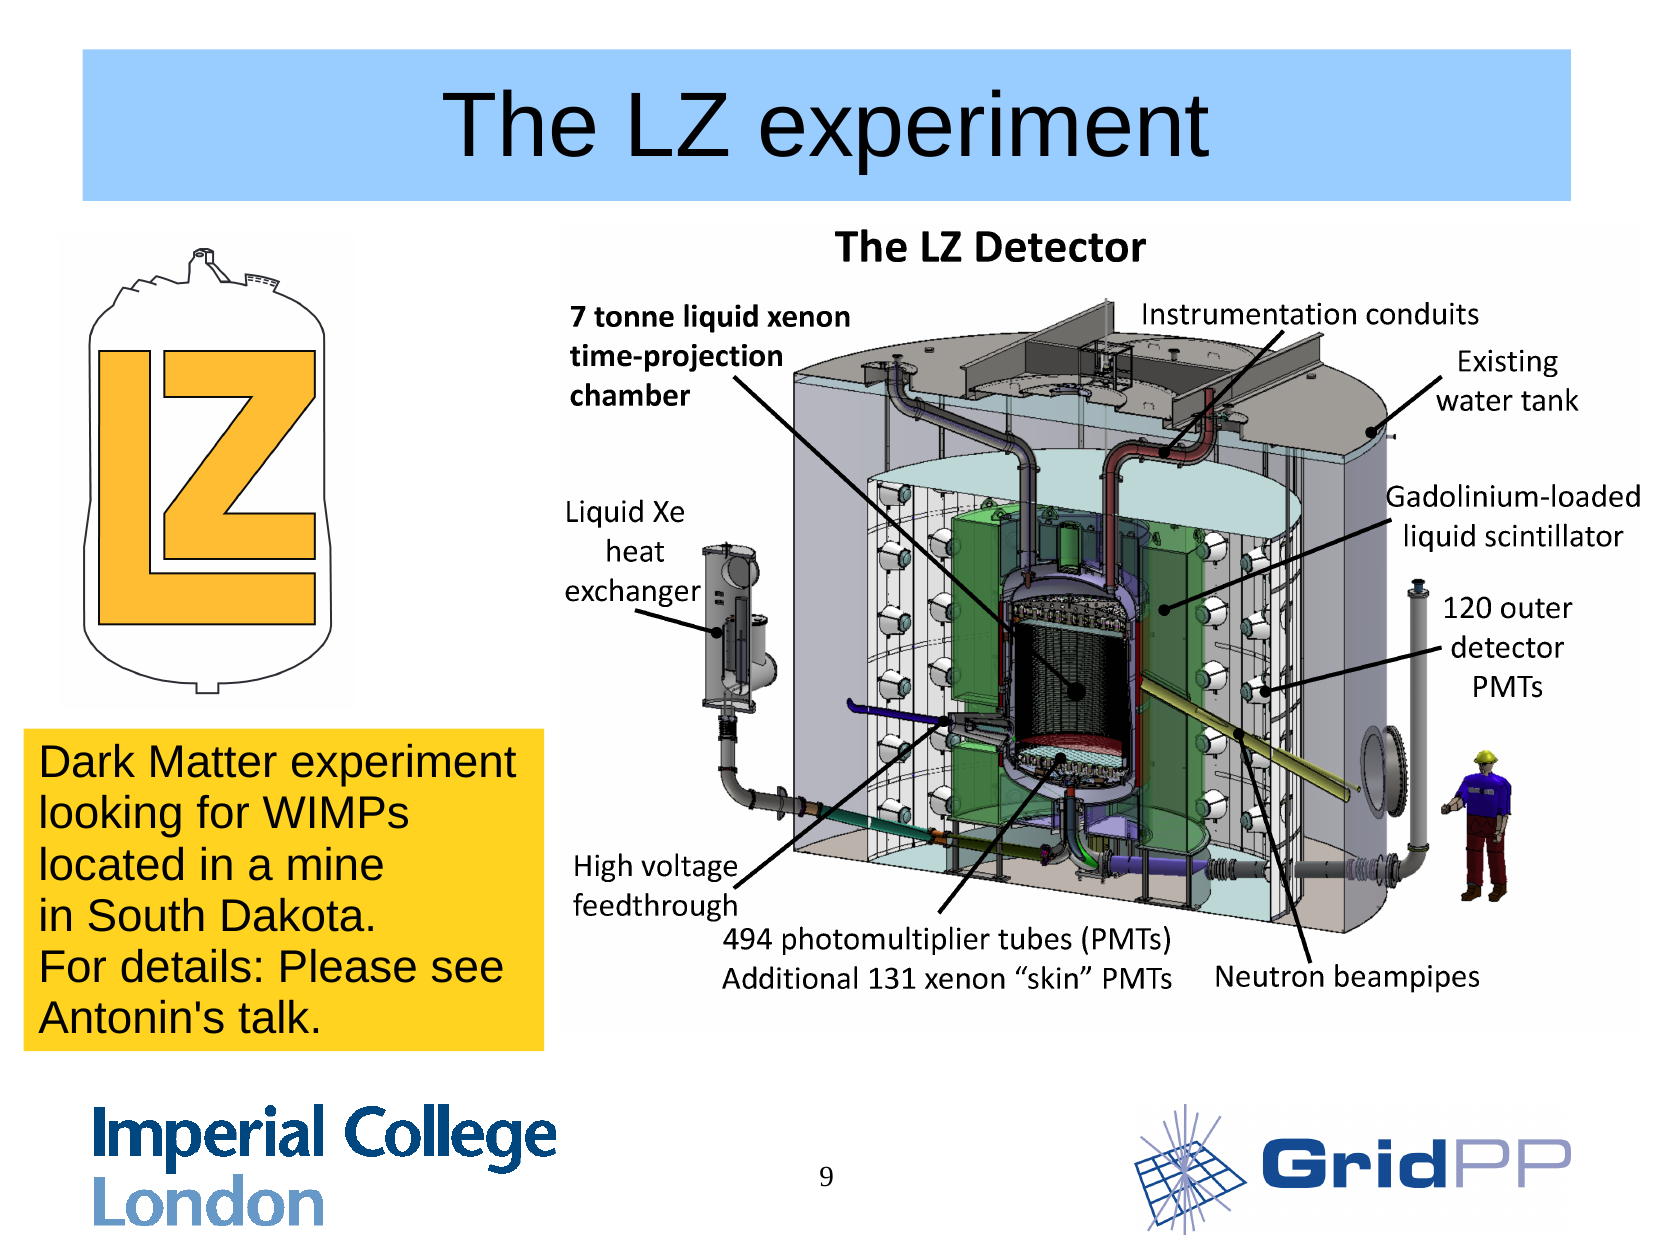

# The LZ experiment
Dark Matter experiment
looking for WIMPs
located in a mine
in South Dakota.
For details: Please see Antonin's talk.
9